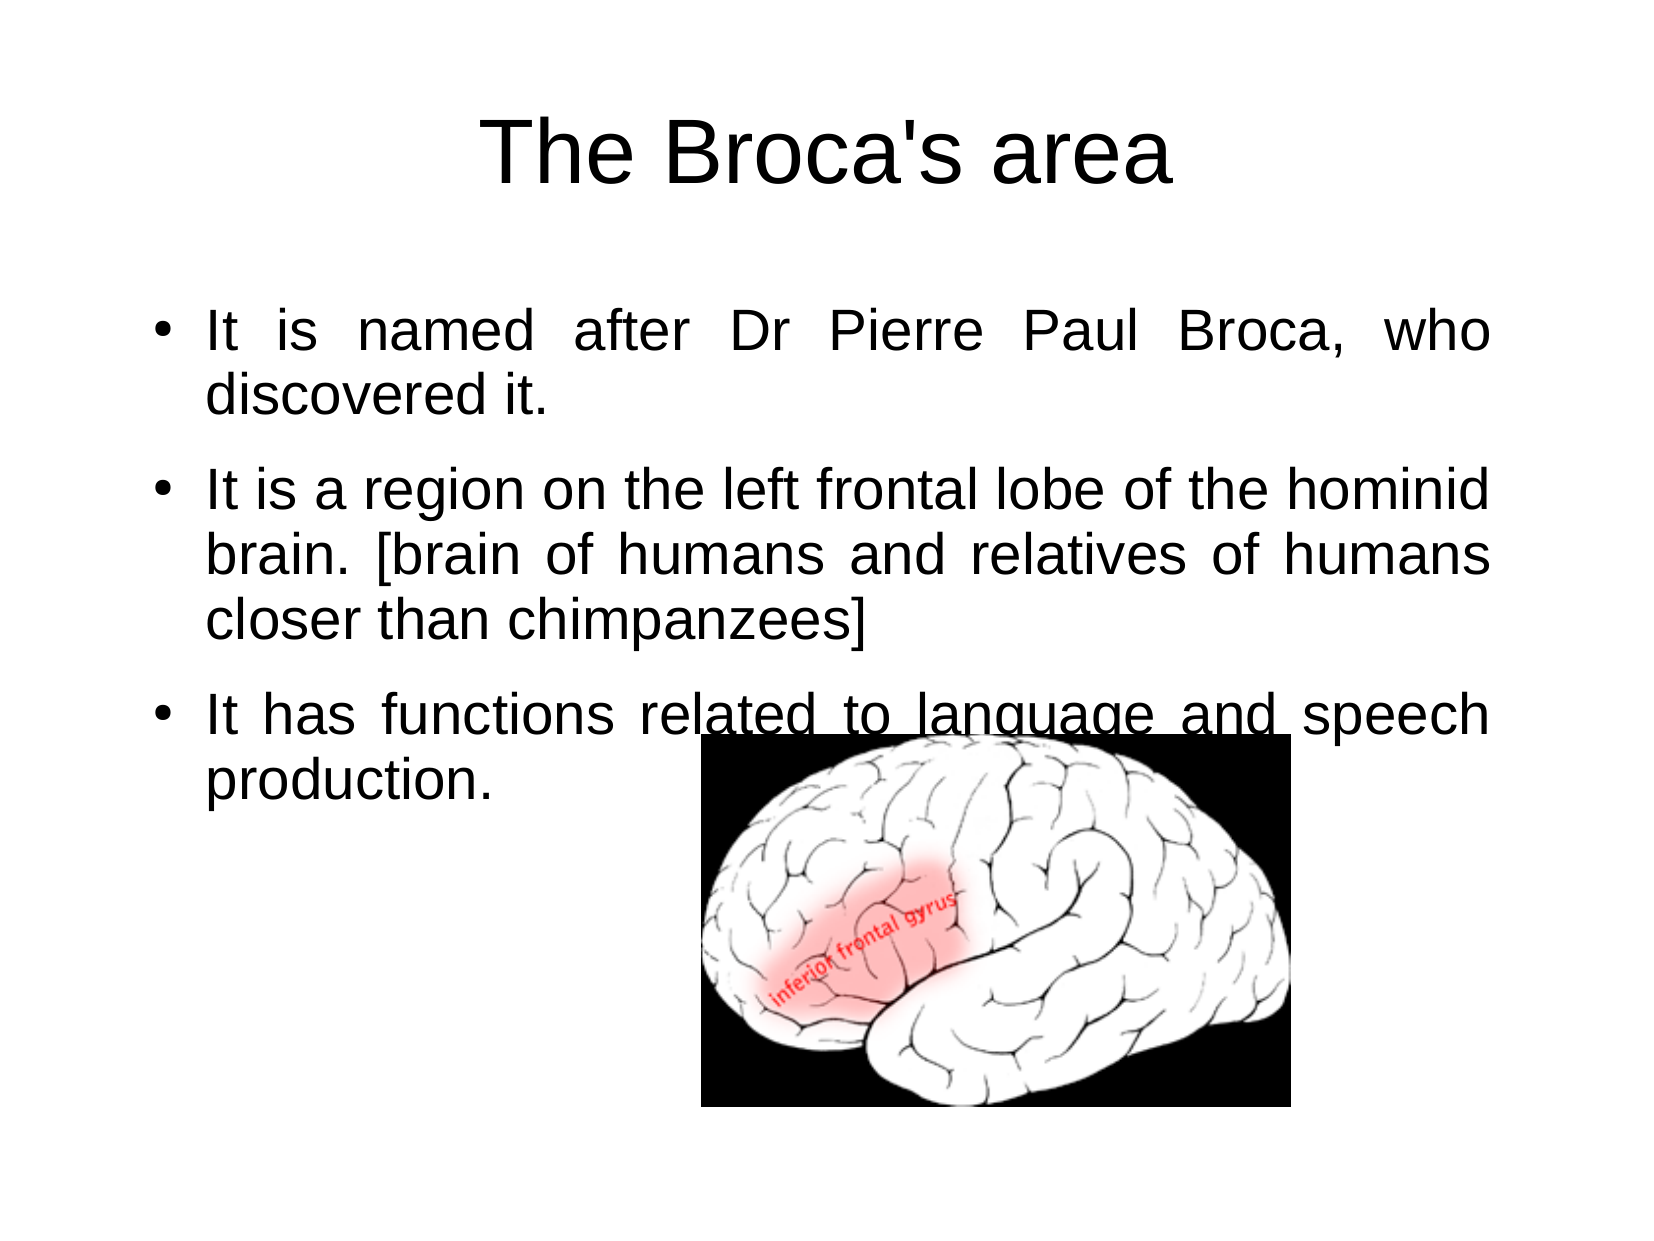

# The Broca's area
It is named after Dr Pierre Paul Broca, who discovered it.
It is a region on the left frontal lobe of the hominid brain. [brain of humans and relatives of humans closer than chimpanzees]
It has functions related to language and speech production.